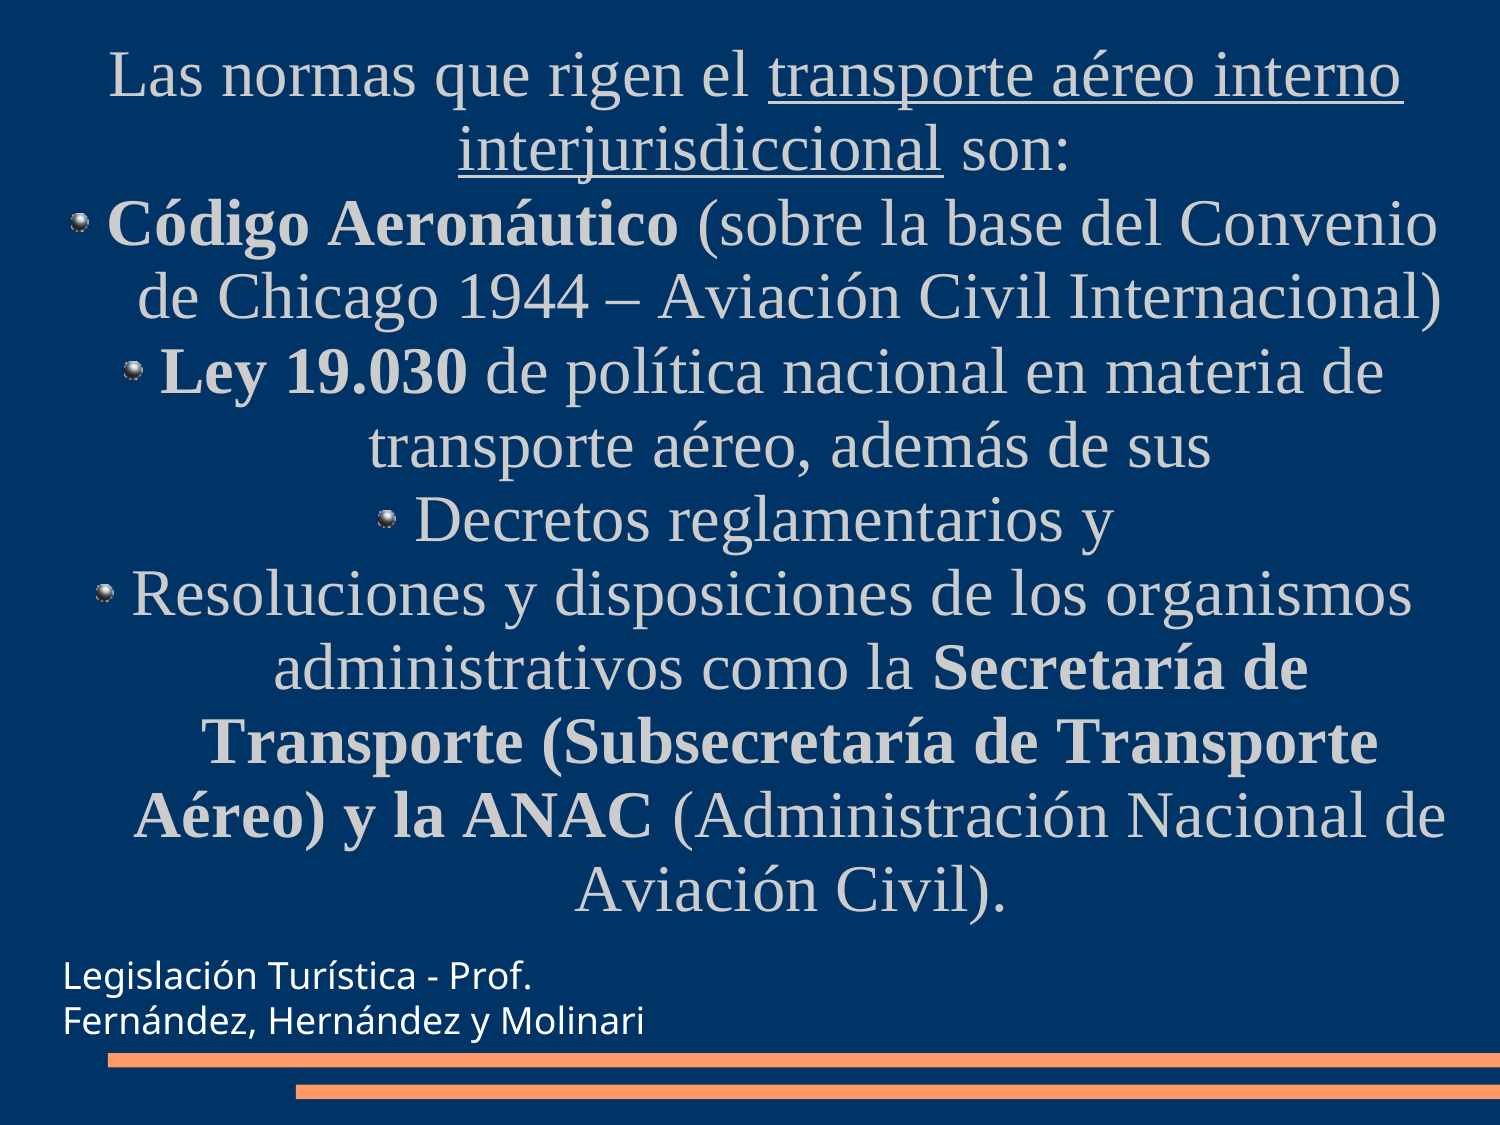

# Las normas que rigen el transporte aéreo interno interjurisdiccional son:
Código Aeronáutico (sobre la base del Convenio de Chicago 1944 – Aviación Civil Internacional)
Ley 19.030 de política nacional en materia de transporte aéreo, además de sus
Decretos reglamentarios y
Resoluciones y disposiciones de los organismos administrativos como la Secretaría de Transporte (Subsecretaría de Transporte Aéreo) y la ANAC (Administración Nacional de Aviación Civil).
Legislación Turística - Prof. Fernández, Hernández y Molinari